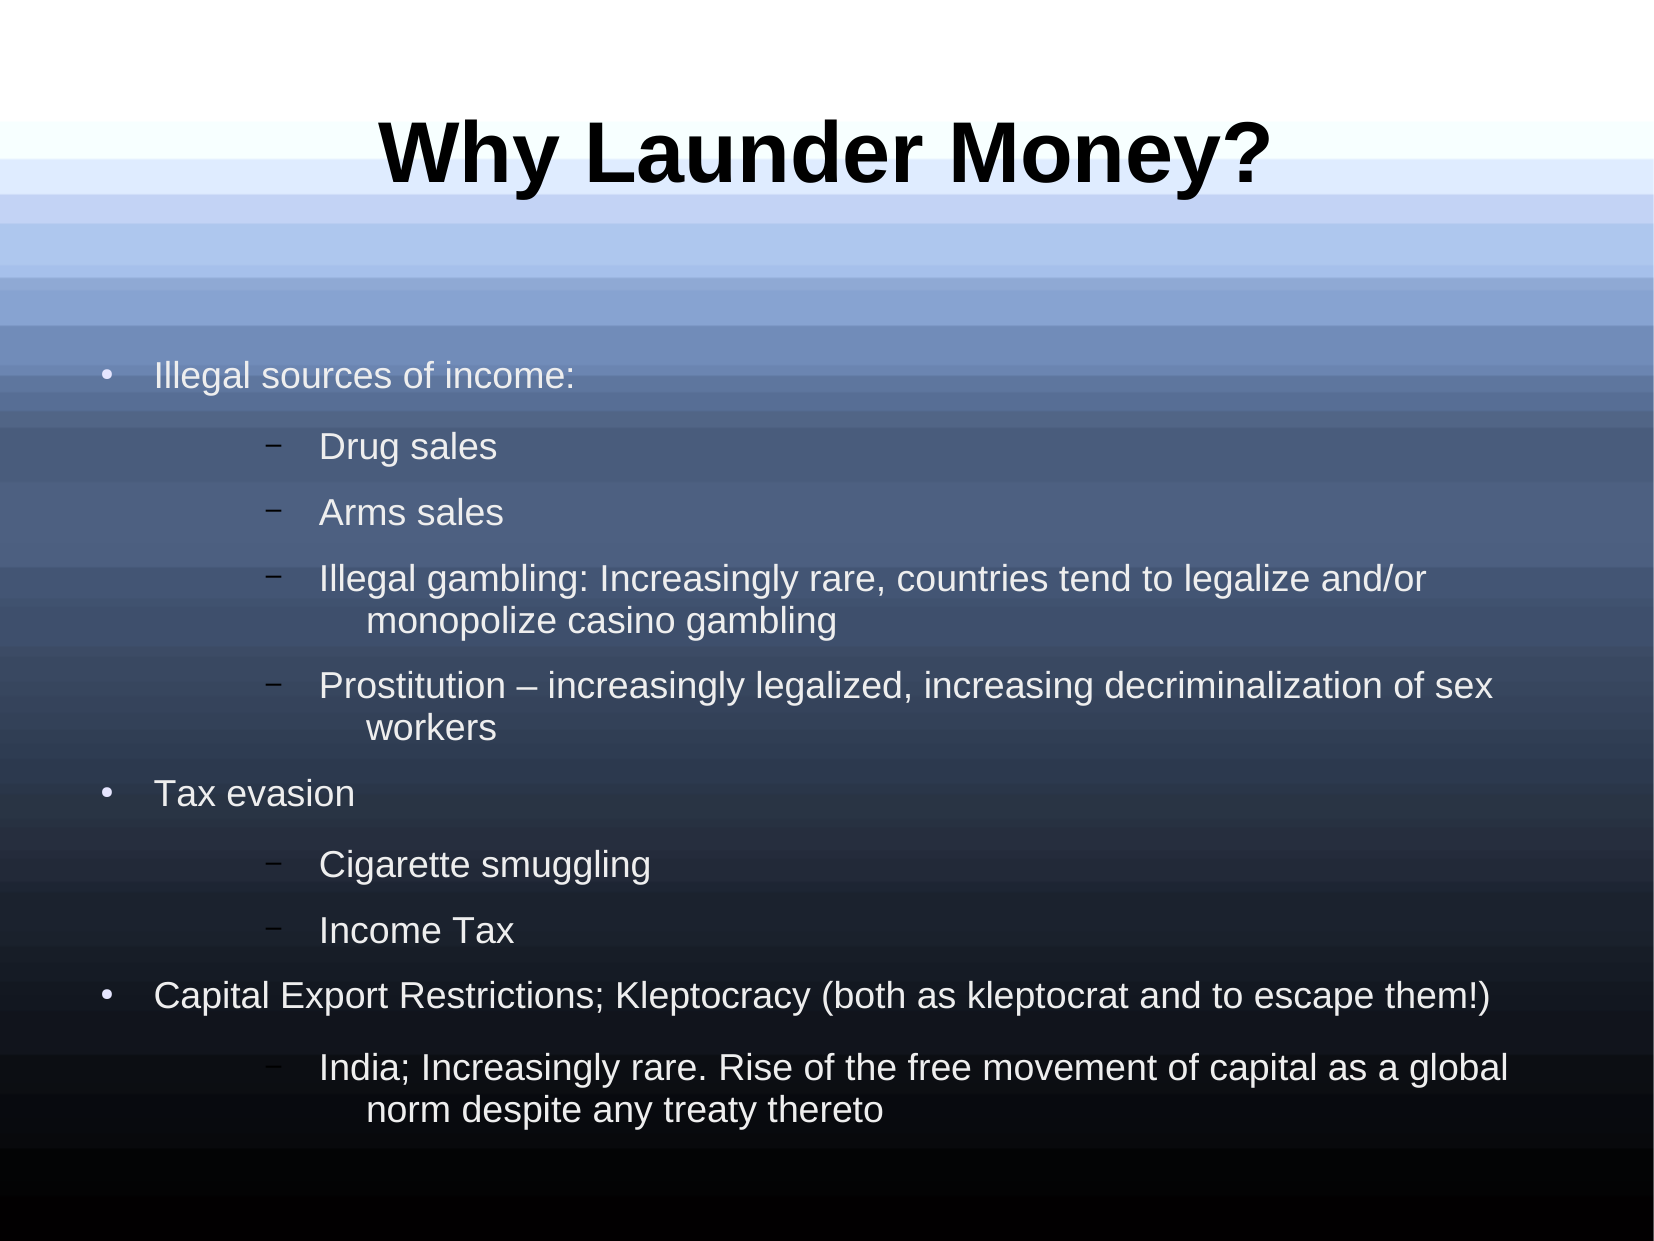

# Why Launder Money?
Illegal sources of income:
Drug sales
Arms sales
Illegal gambling: Increasingly rare, countries tend to legalize and/or monopolize casino gambling
Prostitution – increasingly legalized, increasing decriminalization of sex workers
Tax evasion
Cigarette smuggling
Income Tax
Capital Export Restrictions; Kleptocracy (both as kleptocrat and to escape them!)
India; Increasingly rare. Rise of the free movement of capital as a global norm despite any treaty thereto